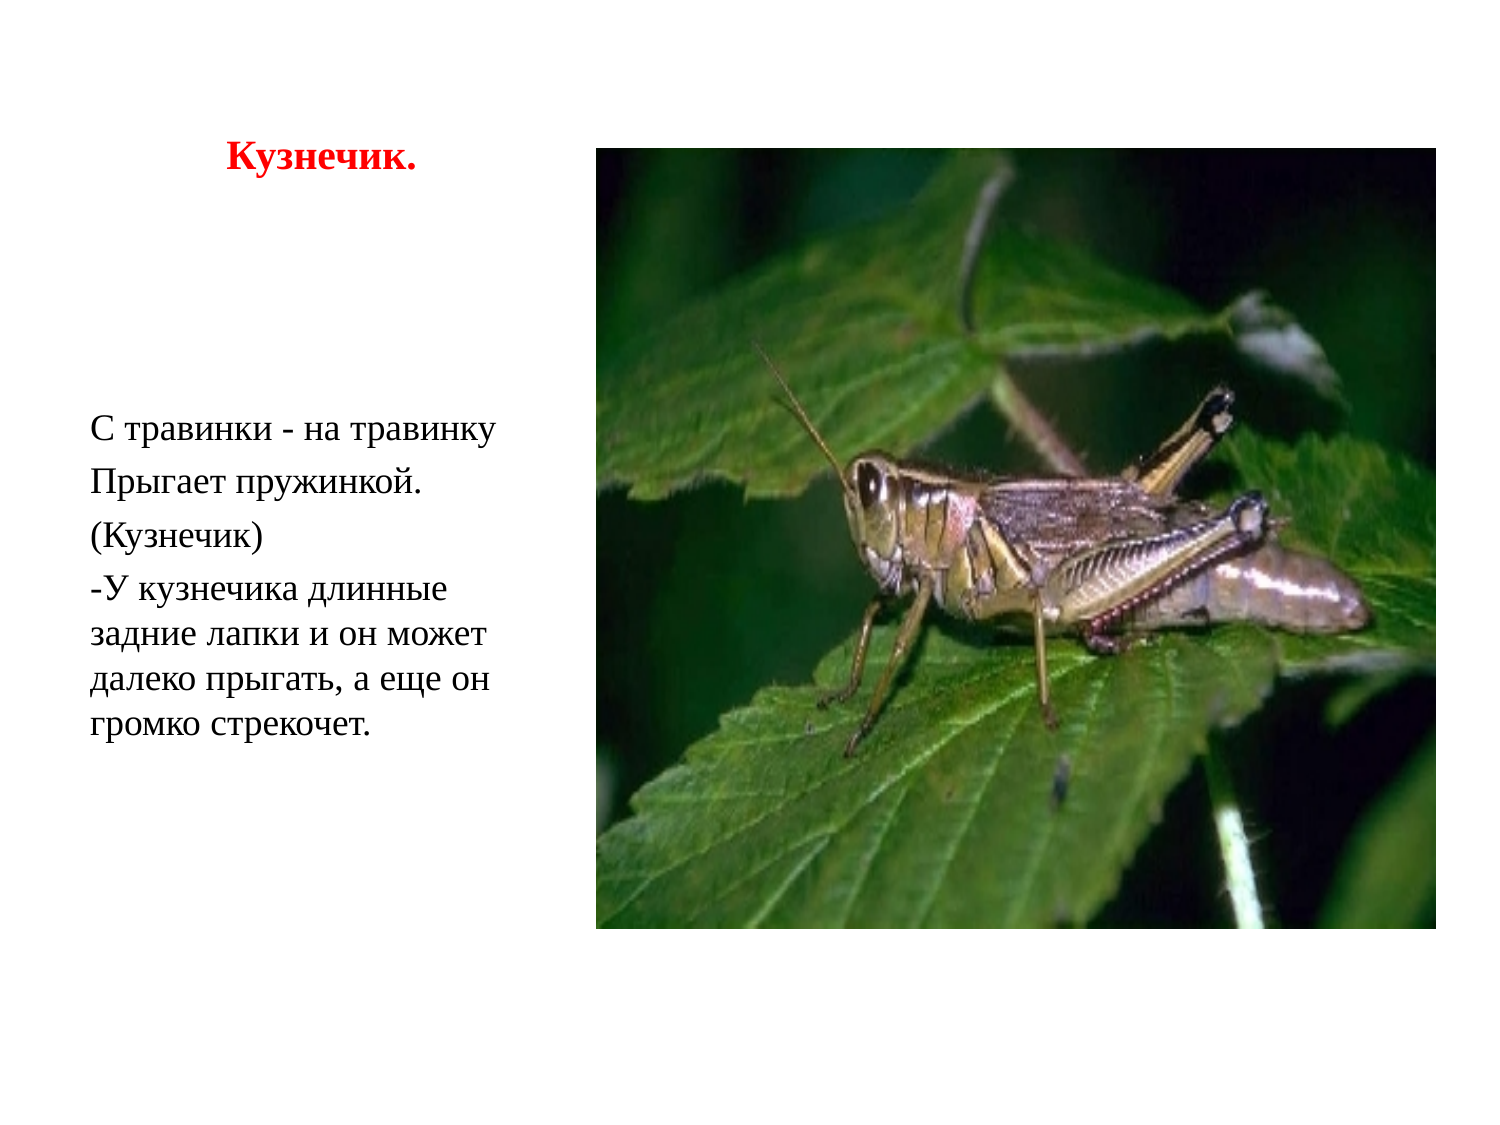

# Кузнечик.
С травинки - на травинку
Прыгает пружинкой.
(Кузнечик)
-У кузнечика длинные задние лапки и он может далеко прыгать, а еще он громко стрекочет.